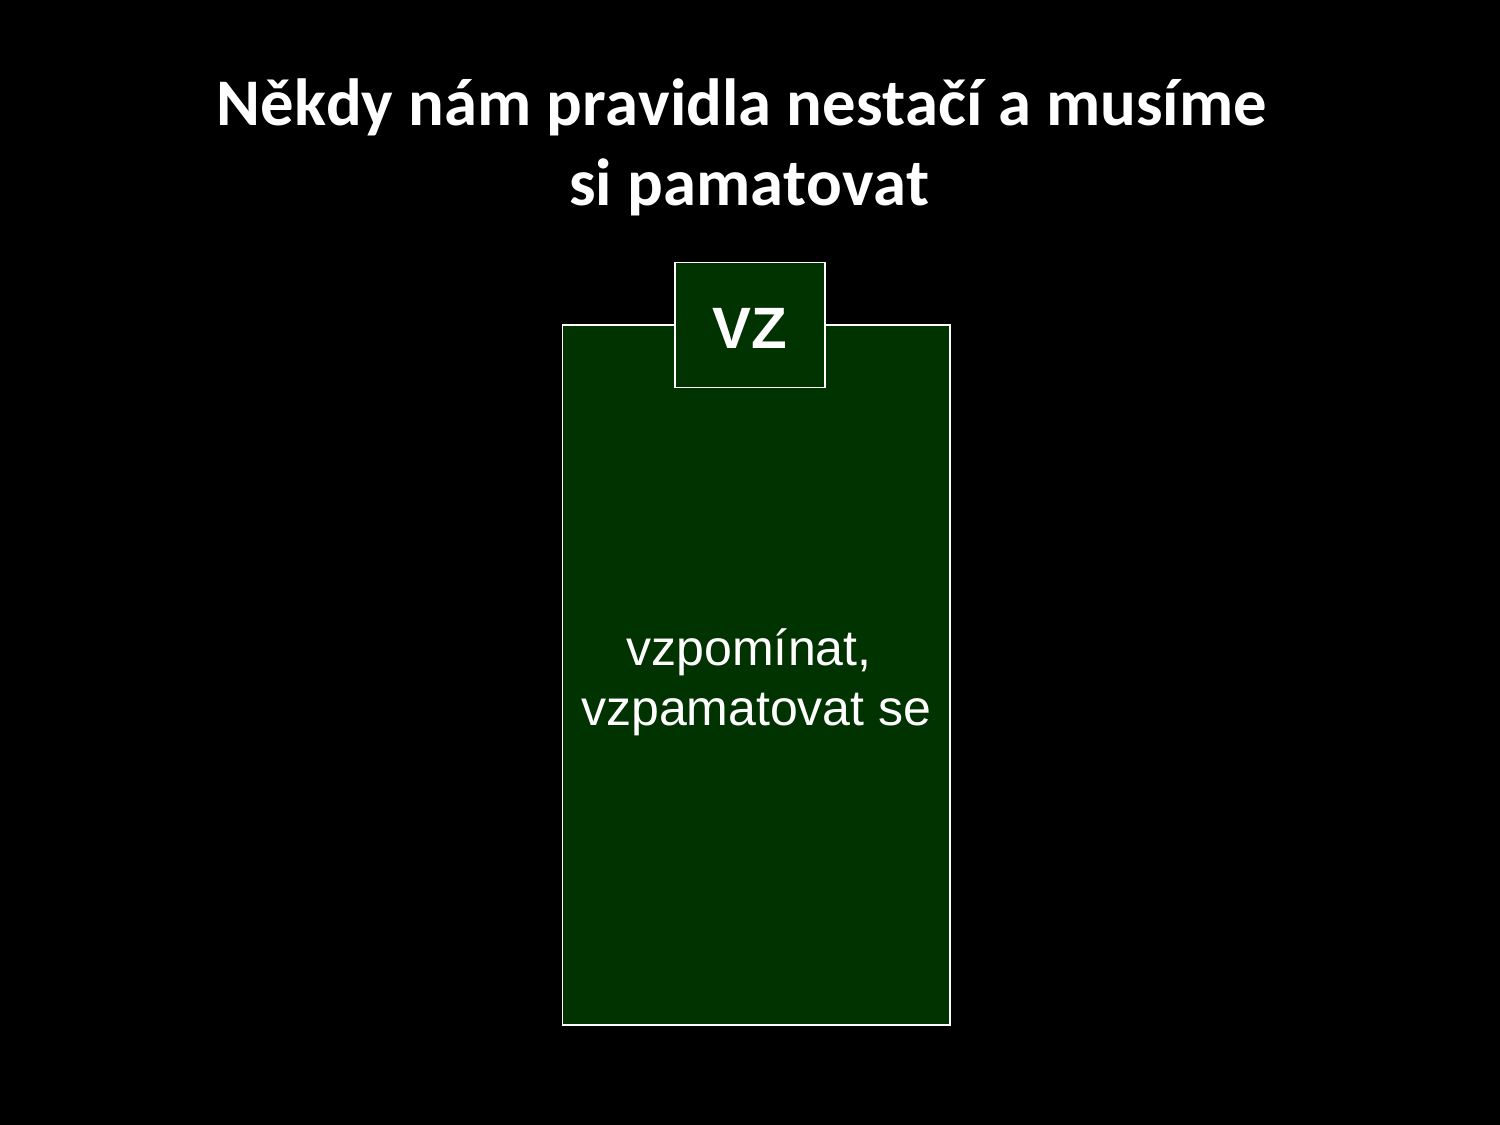

# Někdy nám pravidla nestačí a musíme si pamatovat
VZ
vzpomínat,
vzpamatovat se